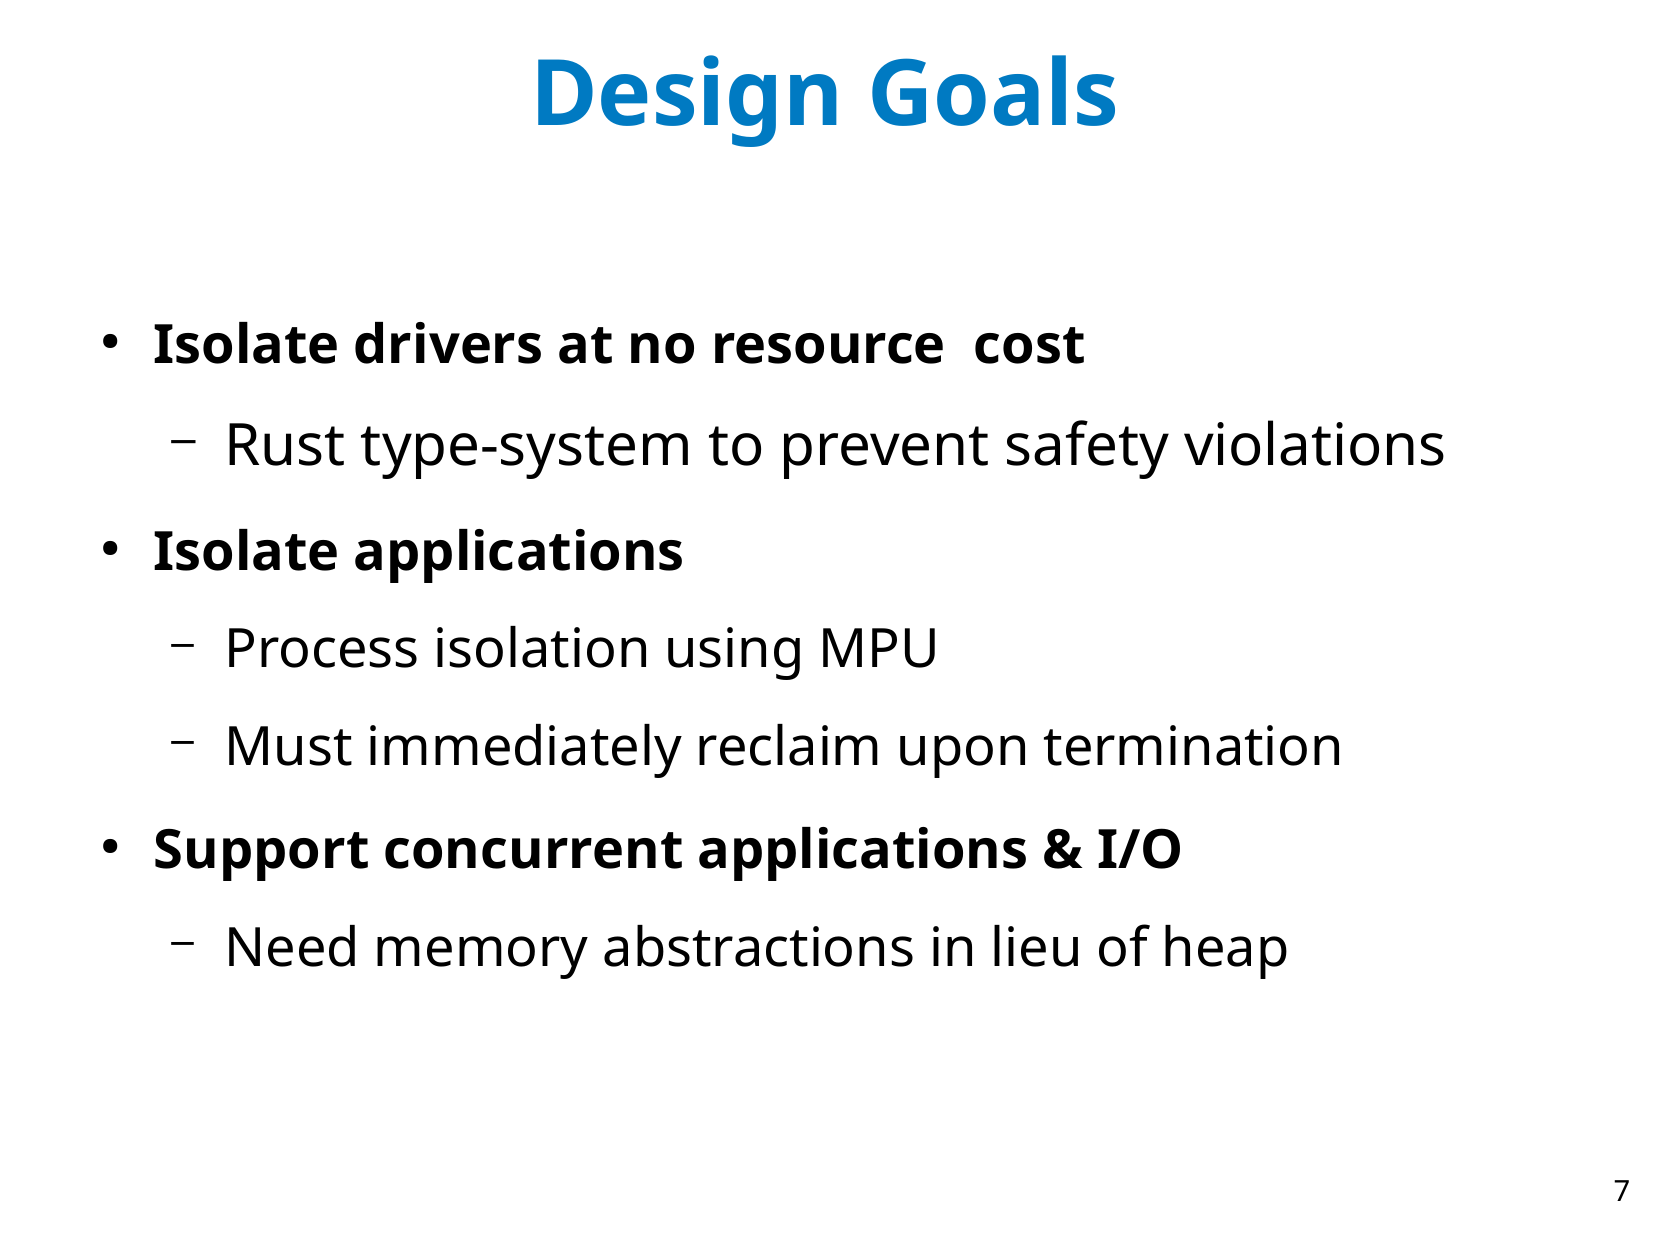

Design Goals
# Isolate drivers at no resource cost
Rust type-system to prevent safety violations
Isolate applications
Process isolation using MPU
Must immediately reclaim upon termination
Support concurrent applications & I/O
Need memory abstractions in lieu of heap
7